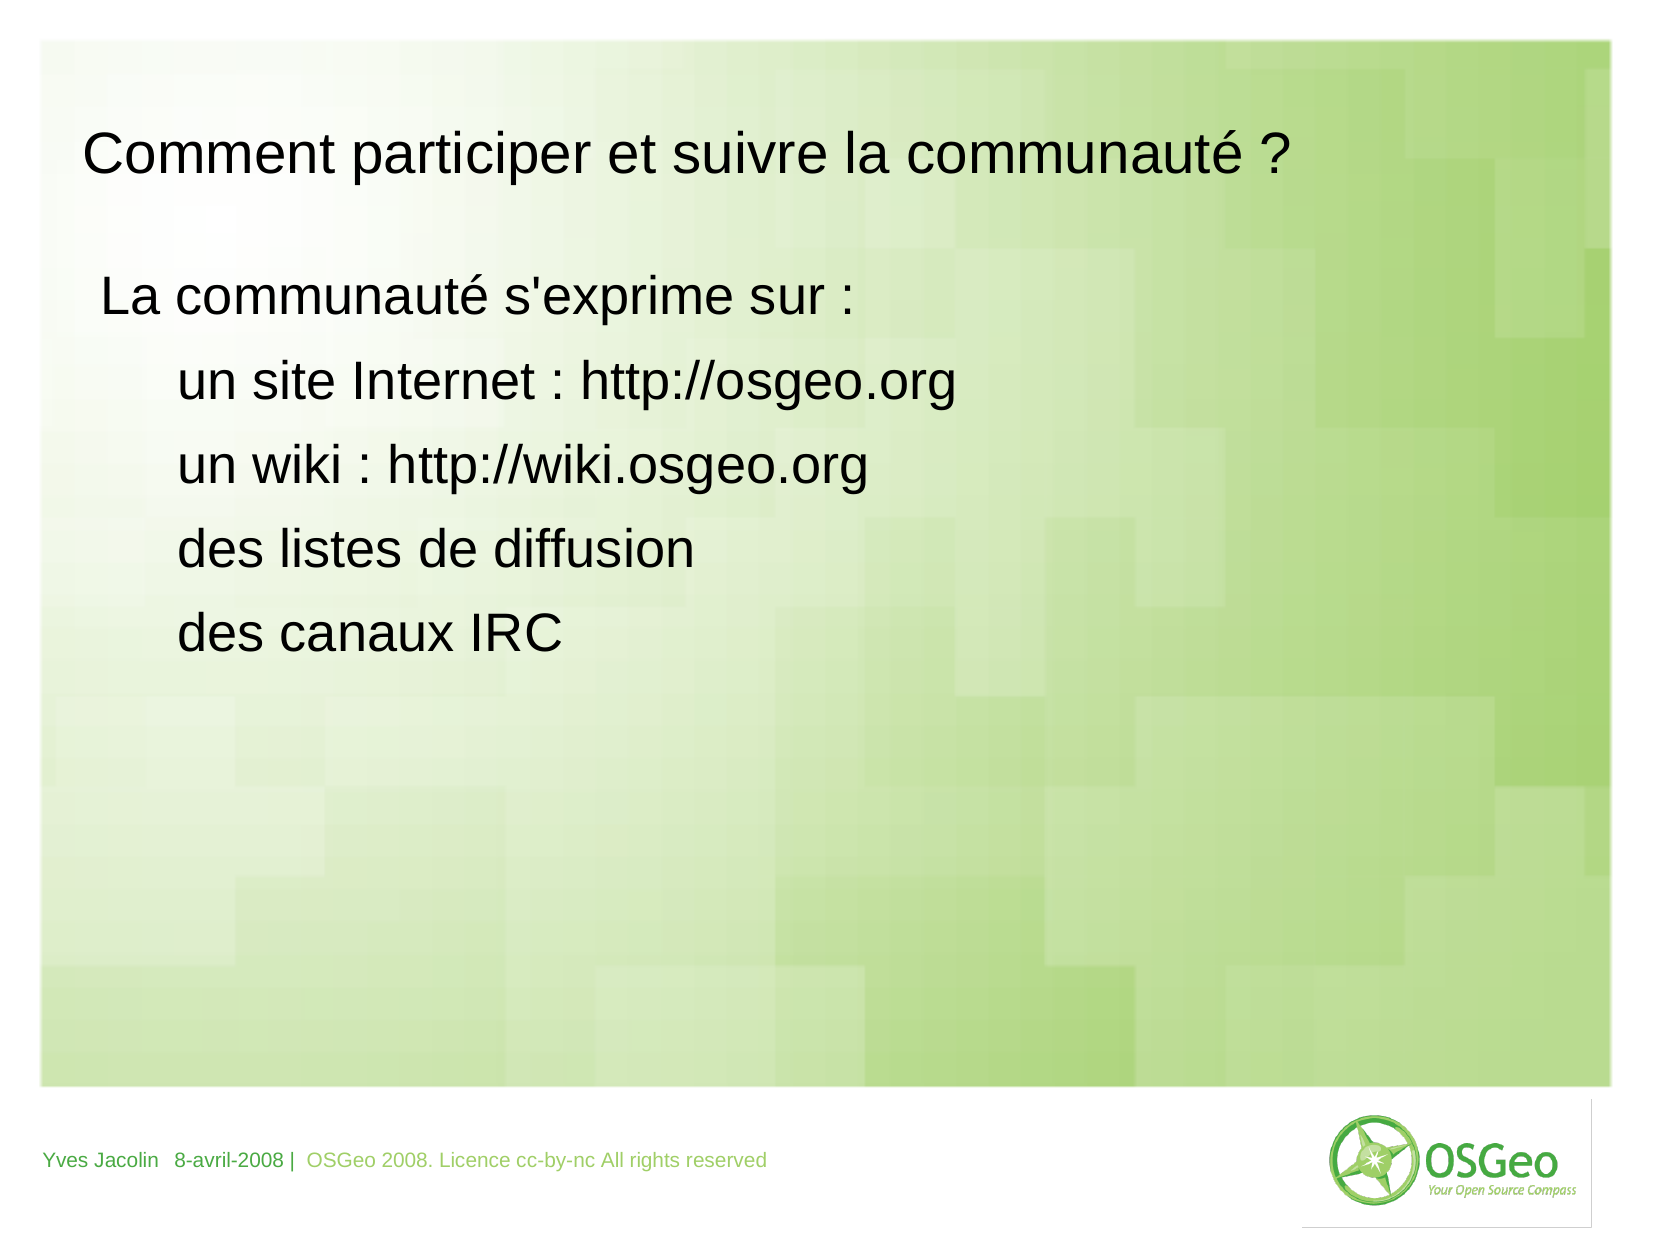

# Comment participer et suivre la communauté ?
La communauté s'exprime sur :
un site Internet : http://osgeo.org
un wiki : http://wiki.osgeo.org
des listes de diffusion
des canaux IRC